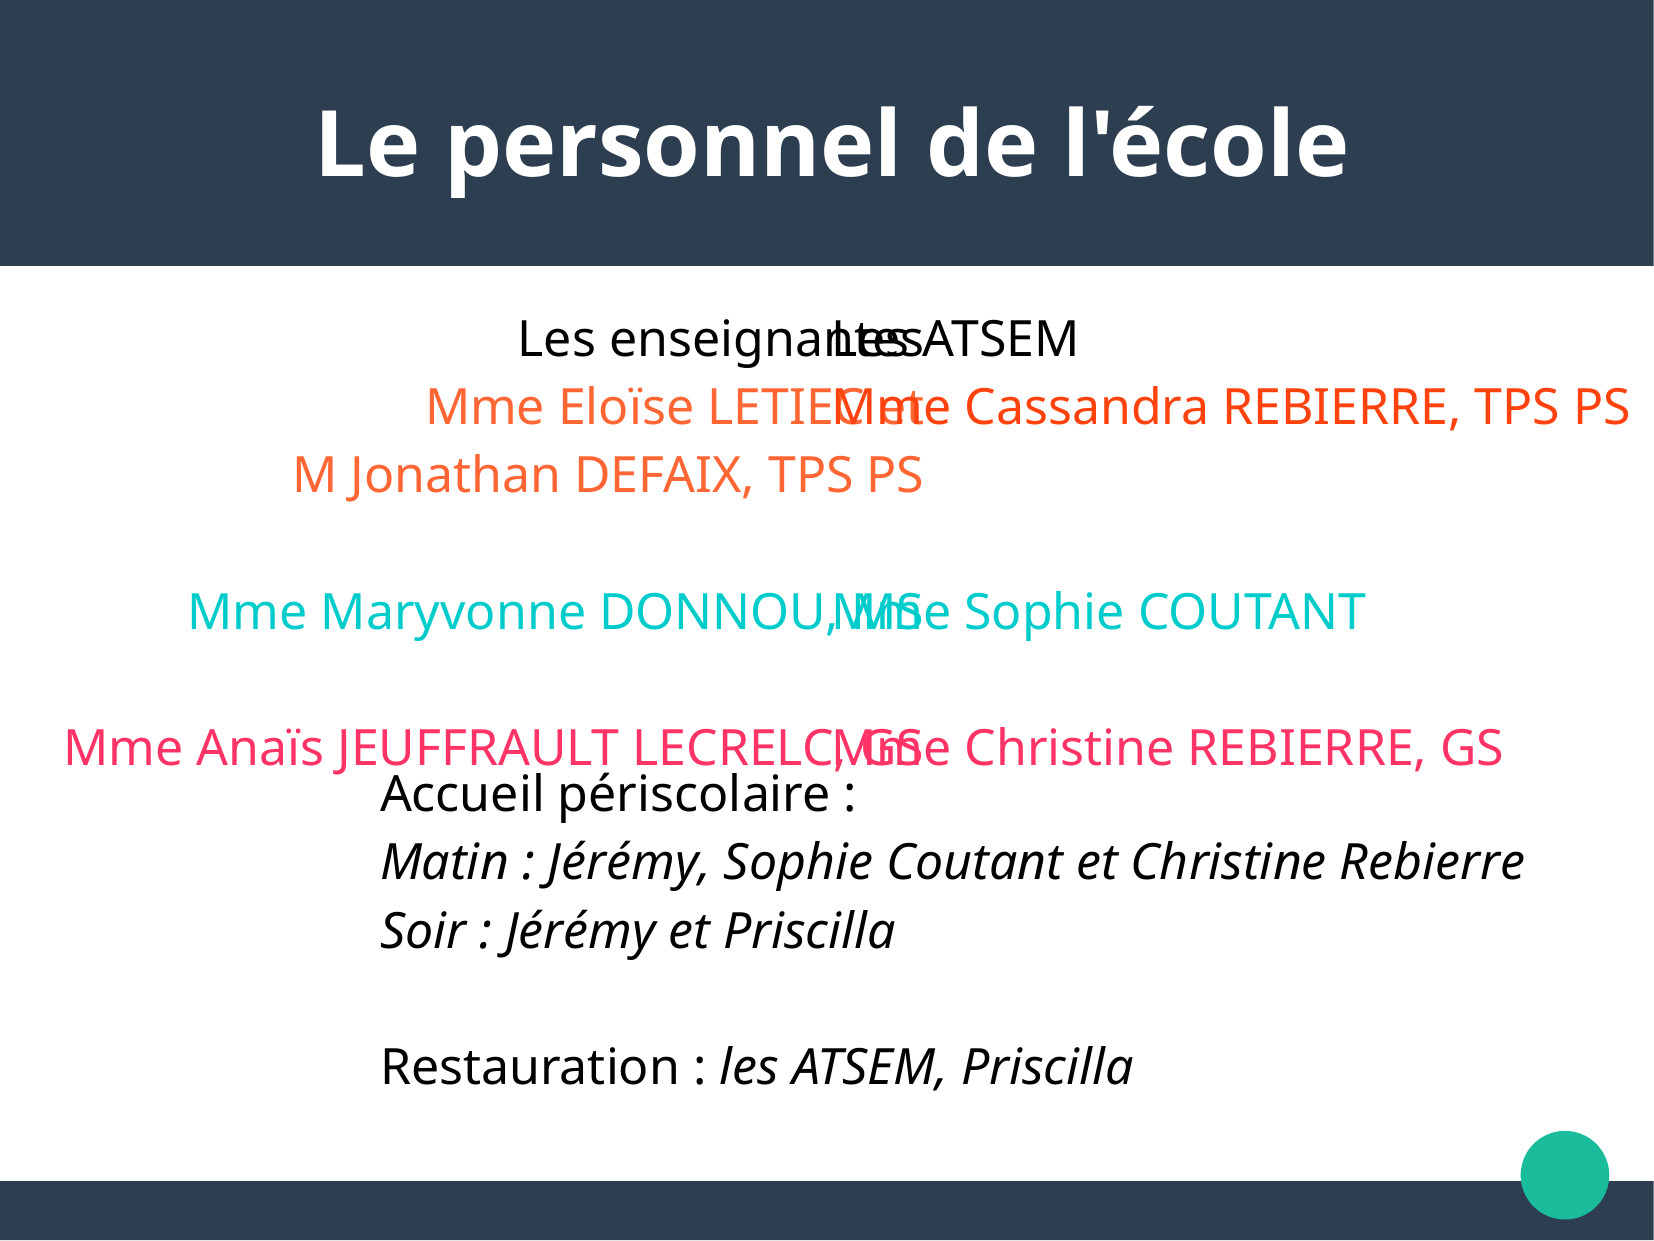

# Le personnel de l'école
Les enseignantes
Mme Eloïse LETIEC et
 M Jonathan DEFAIX, TPS PS
Mme Maryvonne DONNOU, MS
Mme Anaïs JEUFFRAULT LECRELC, GS
Les ATSEM
Mme Cassandra REBIERRE, TPS PS
Mme Sophie COUTANT
Mme Christine REBIERRE, GS
Accueil périscolaire :
Matin : Jérémy, Sophie Coutant et Christine Rebierre
Soir : Jérémy et Priscilla
Restauration : les ATSEM, Priscilla